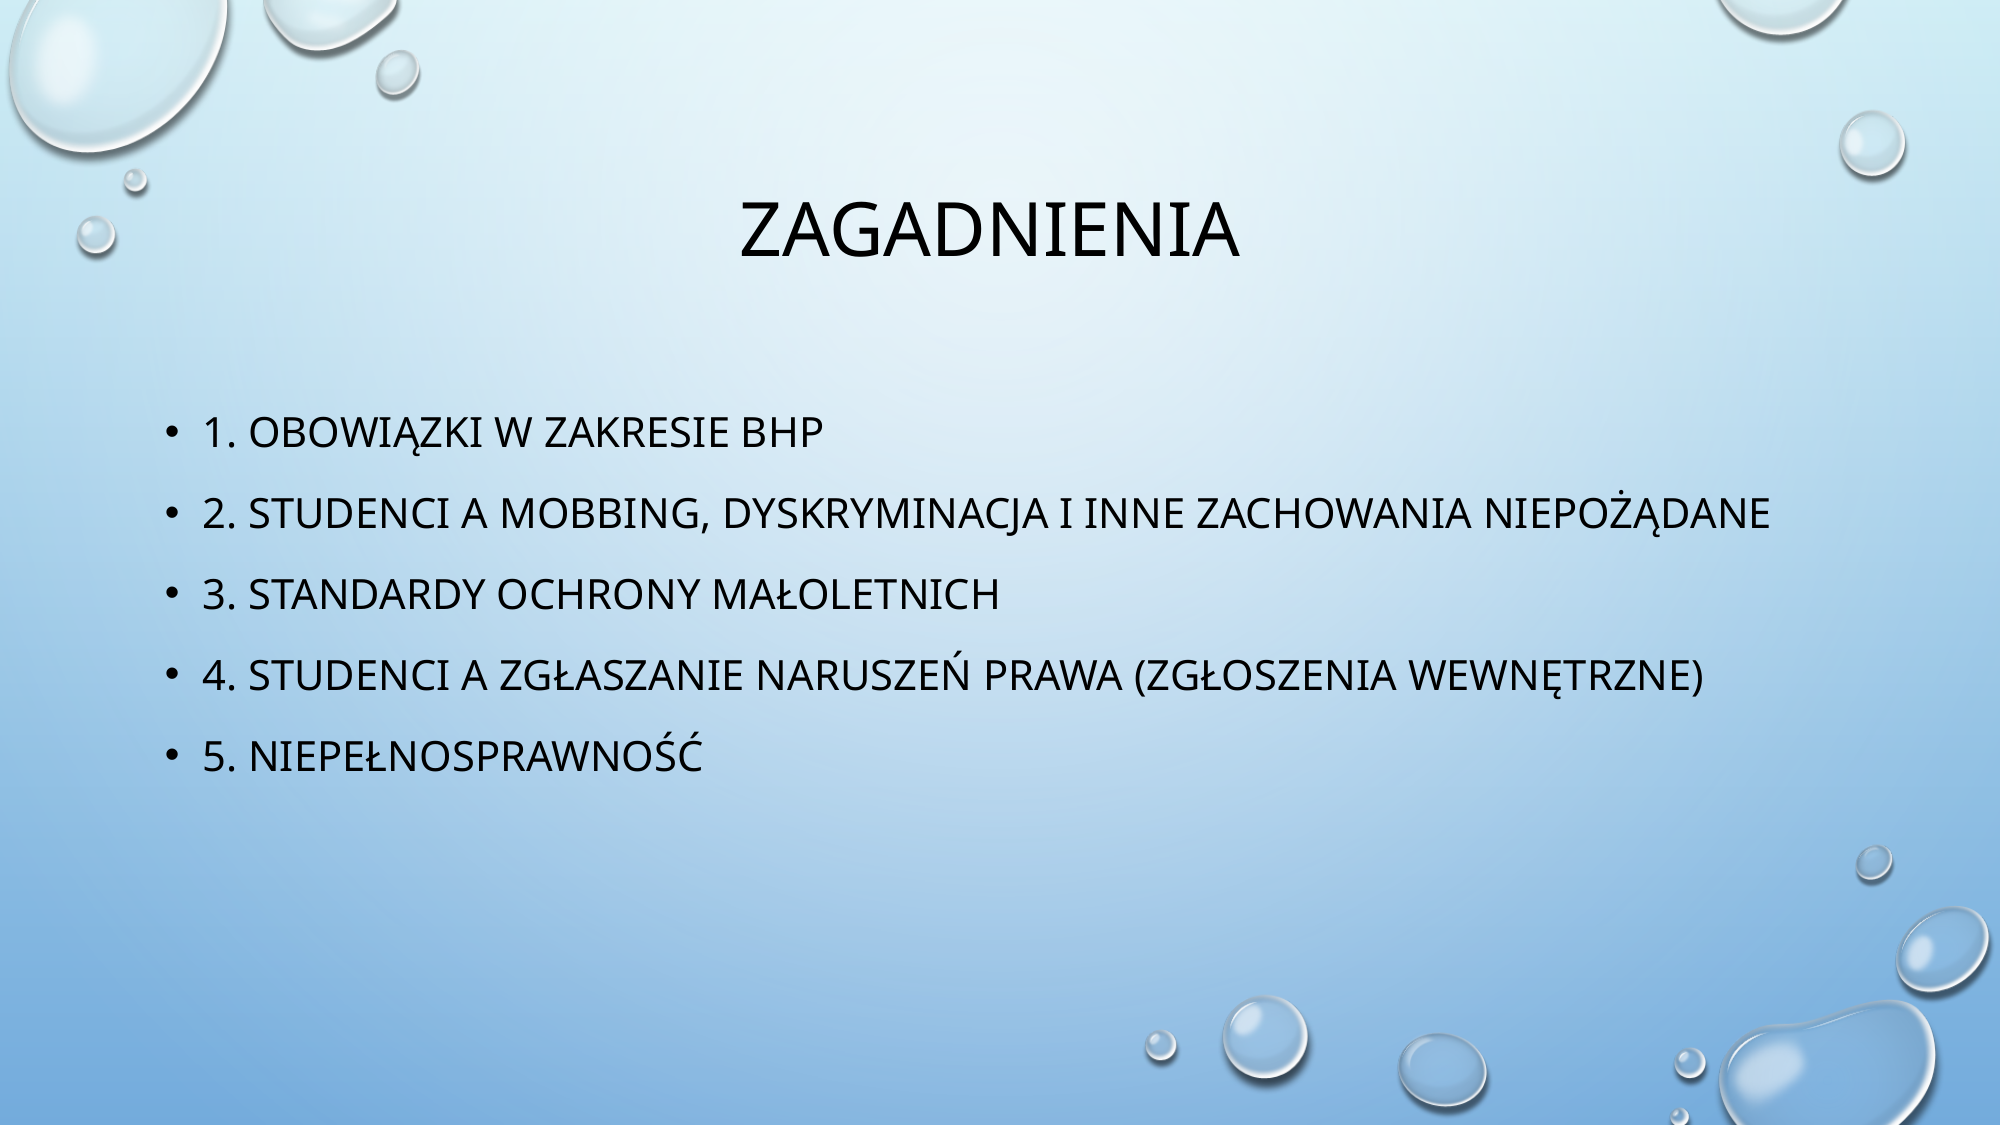

# Zagadnienia
1. obowiązki w zakresie bhp
2. Studenci a mobbing, dyskryminacja i inne zachowania niepożądane
3. standardy ochrony małoletnich
4. studenci a zgłaszanie naruszeń prawa (zgłoszenia wewnętrzne)
5. niepełnosprawność